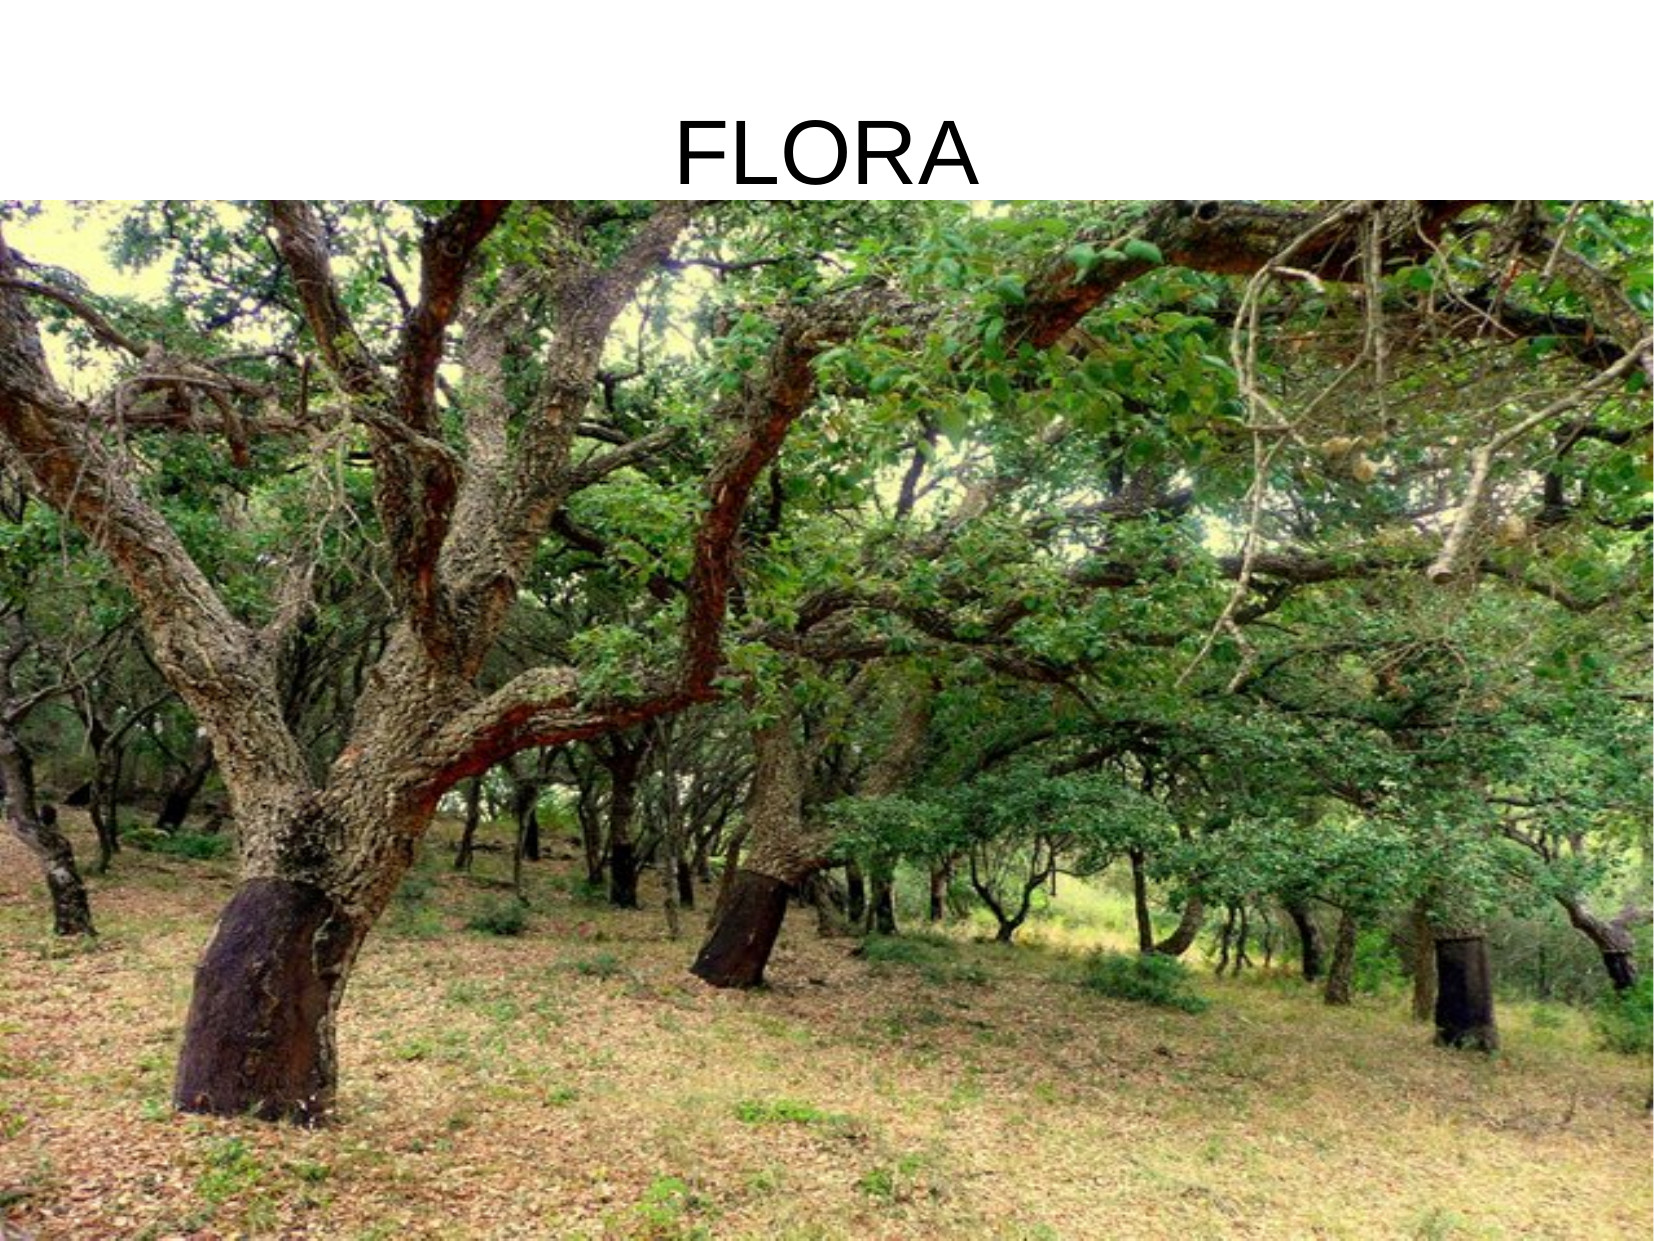

# FLORA
Pero además de los alcornoques, el parque cuenta con otras especies que tenemos que resaltar, como los bosques de quejigos o robles andaluces, que forman paisajes de gran belleza. Los troncos y las ramas están cubiertos de musgo verde y líquenes, así como helechos y otras plantas que trepan hasta la copa, buscando la luz que escasea en el suelo.
También encontraremos acebuches y robles melojos. Muy curiosos son las formaciones denominadas canutos, valles en donde corren pequeños arroyos de montaña que propician la formación de bosques de laurel, rododendros, acebos y helechos. Algunos de estos helechos son realmente únicos en el mundo.